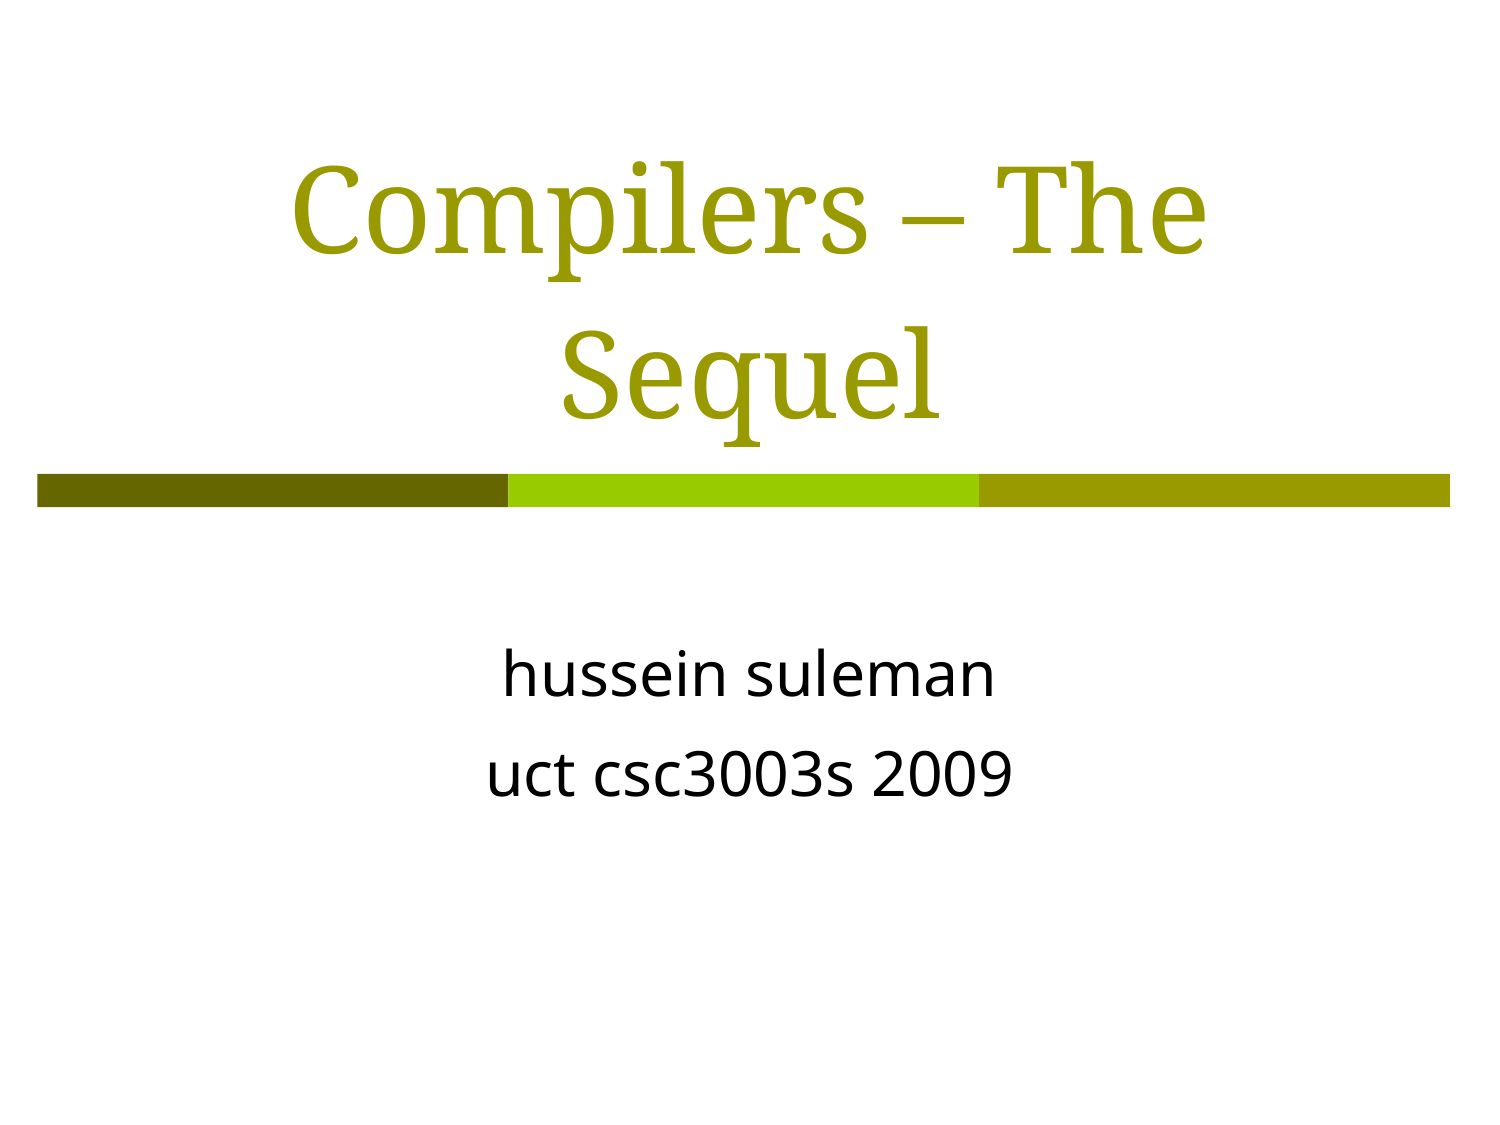

# Compilers – The Sequel
hussein suleman
uct csc3003s 2009